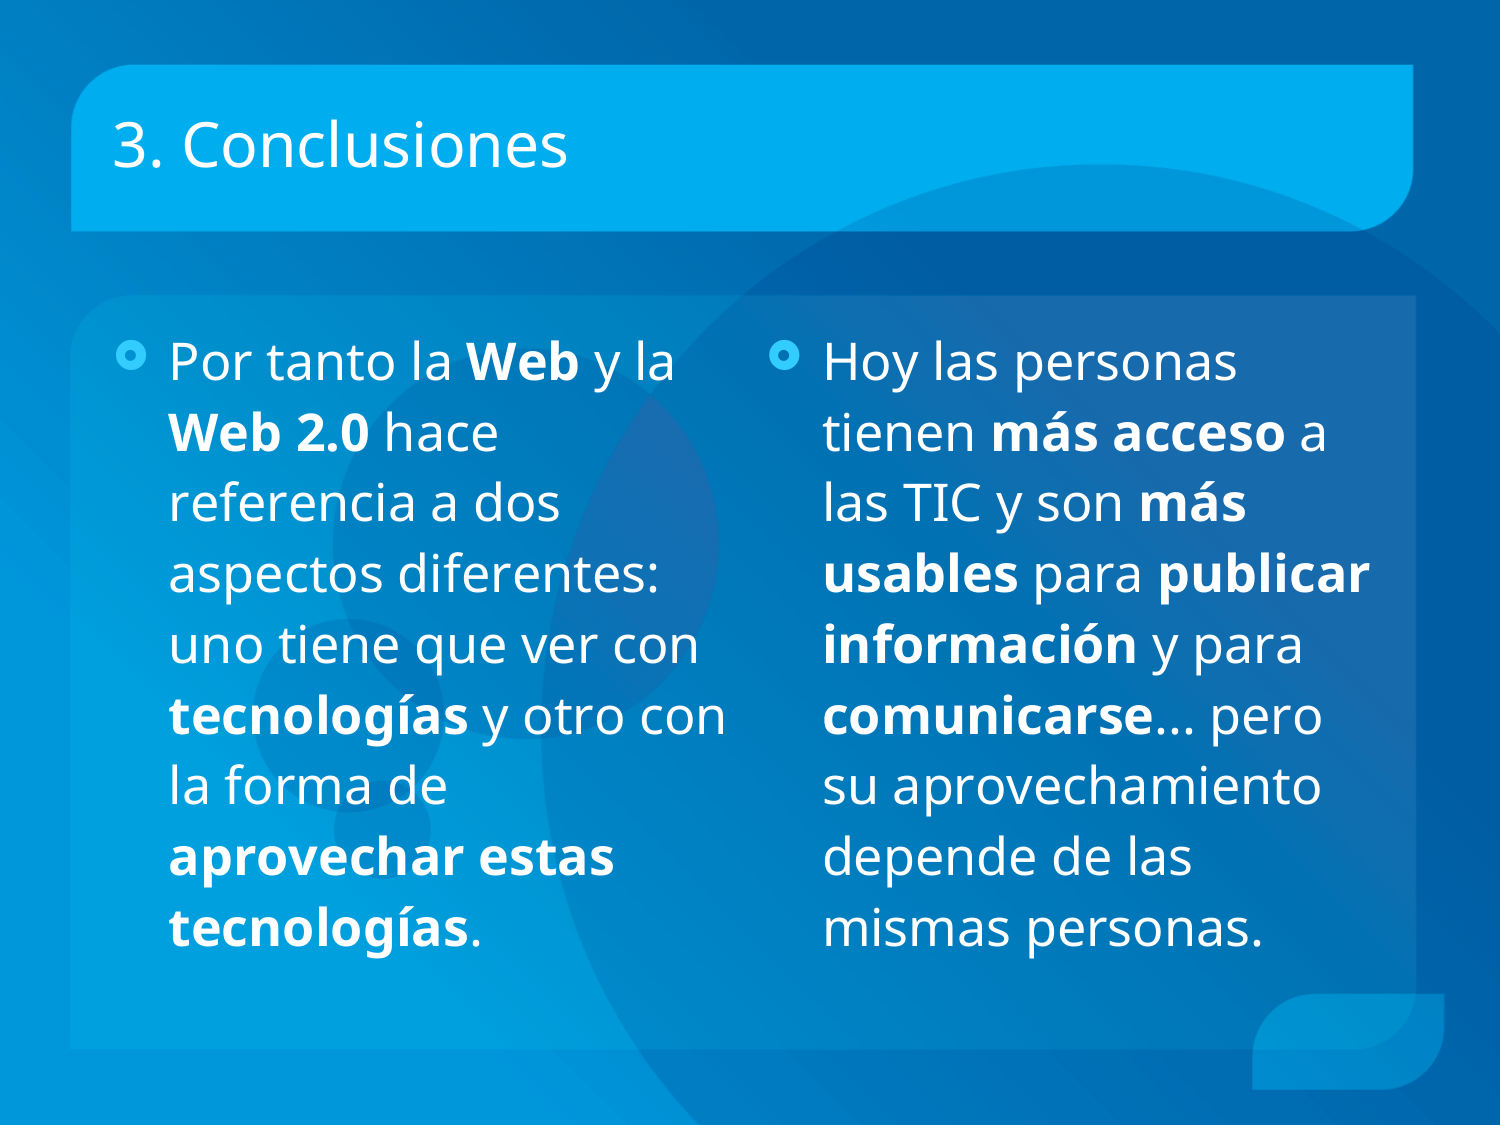

# 3. Conclusiones
Por tanto la Web y la Web 2.0 hace referencia a dos aspectos diferentes: uno tiene que ver con tecnologías y otro con la forma de aprovechar estas tecnologías.
Hoy las personas tienen más acceso a las TIC y son más usables para publicar información y para comunicarse... pero su aprovechamiento depende de las mismas personas.